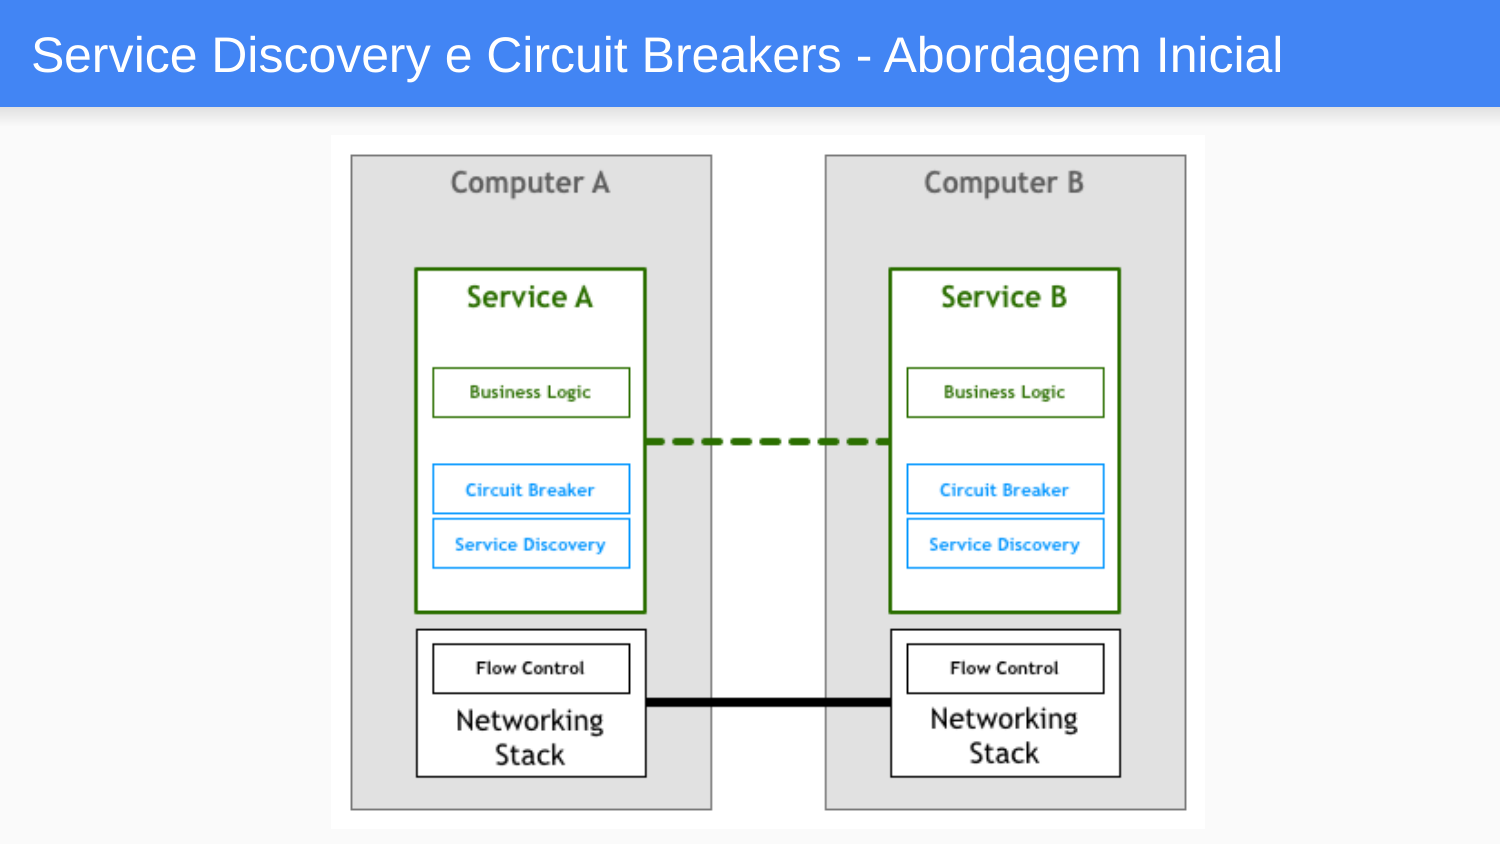

# Service Discovery e Circuit Breakers - Abordagem Inicial